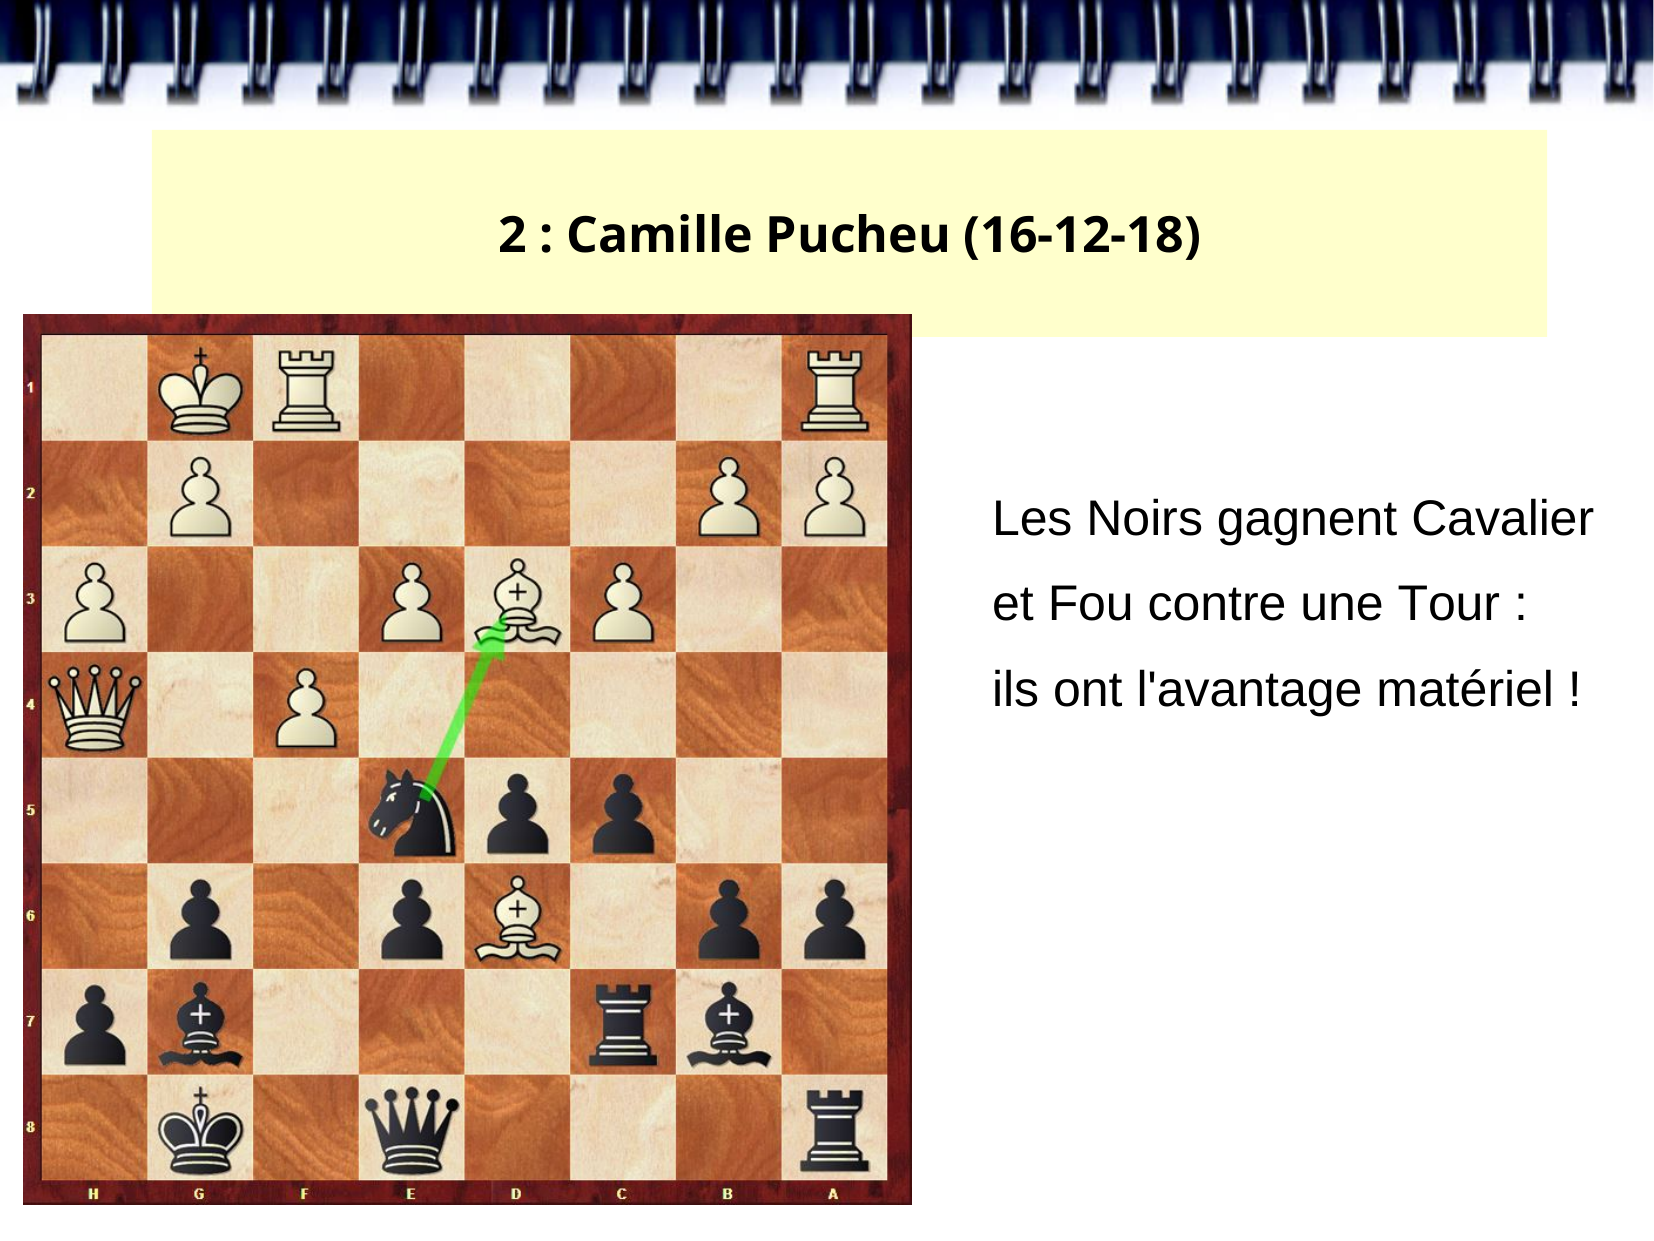

# 2 : Camille Pucheu (16-12-18)
Les Noirs gagnent Cavalier
et Fou contre une Tour :
ils ont l'avantage matériel !